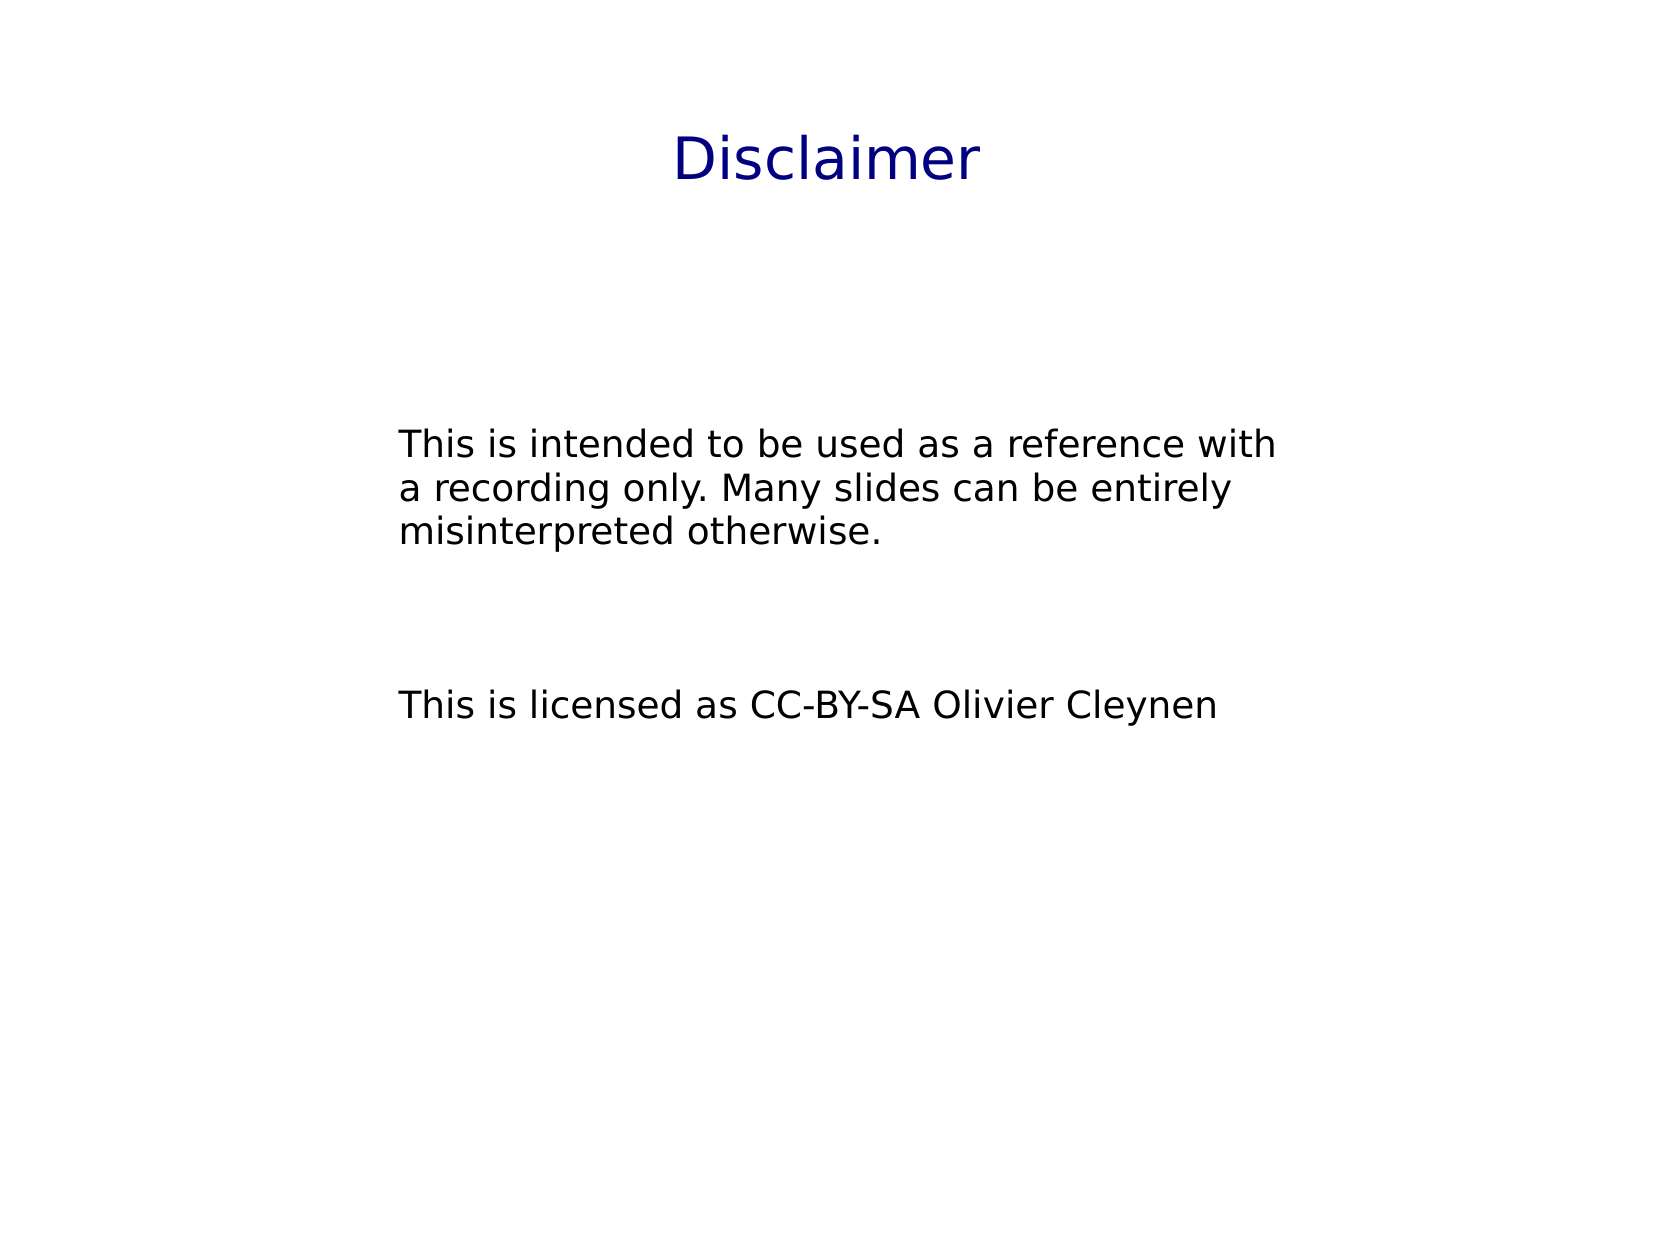

Disclaimer
This is intended to be used as a reference with a recording only. Many slides can be entirely misinterpreted otherwise.
This is licensed as CC-BY-SA Olivier Cleynen